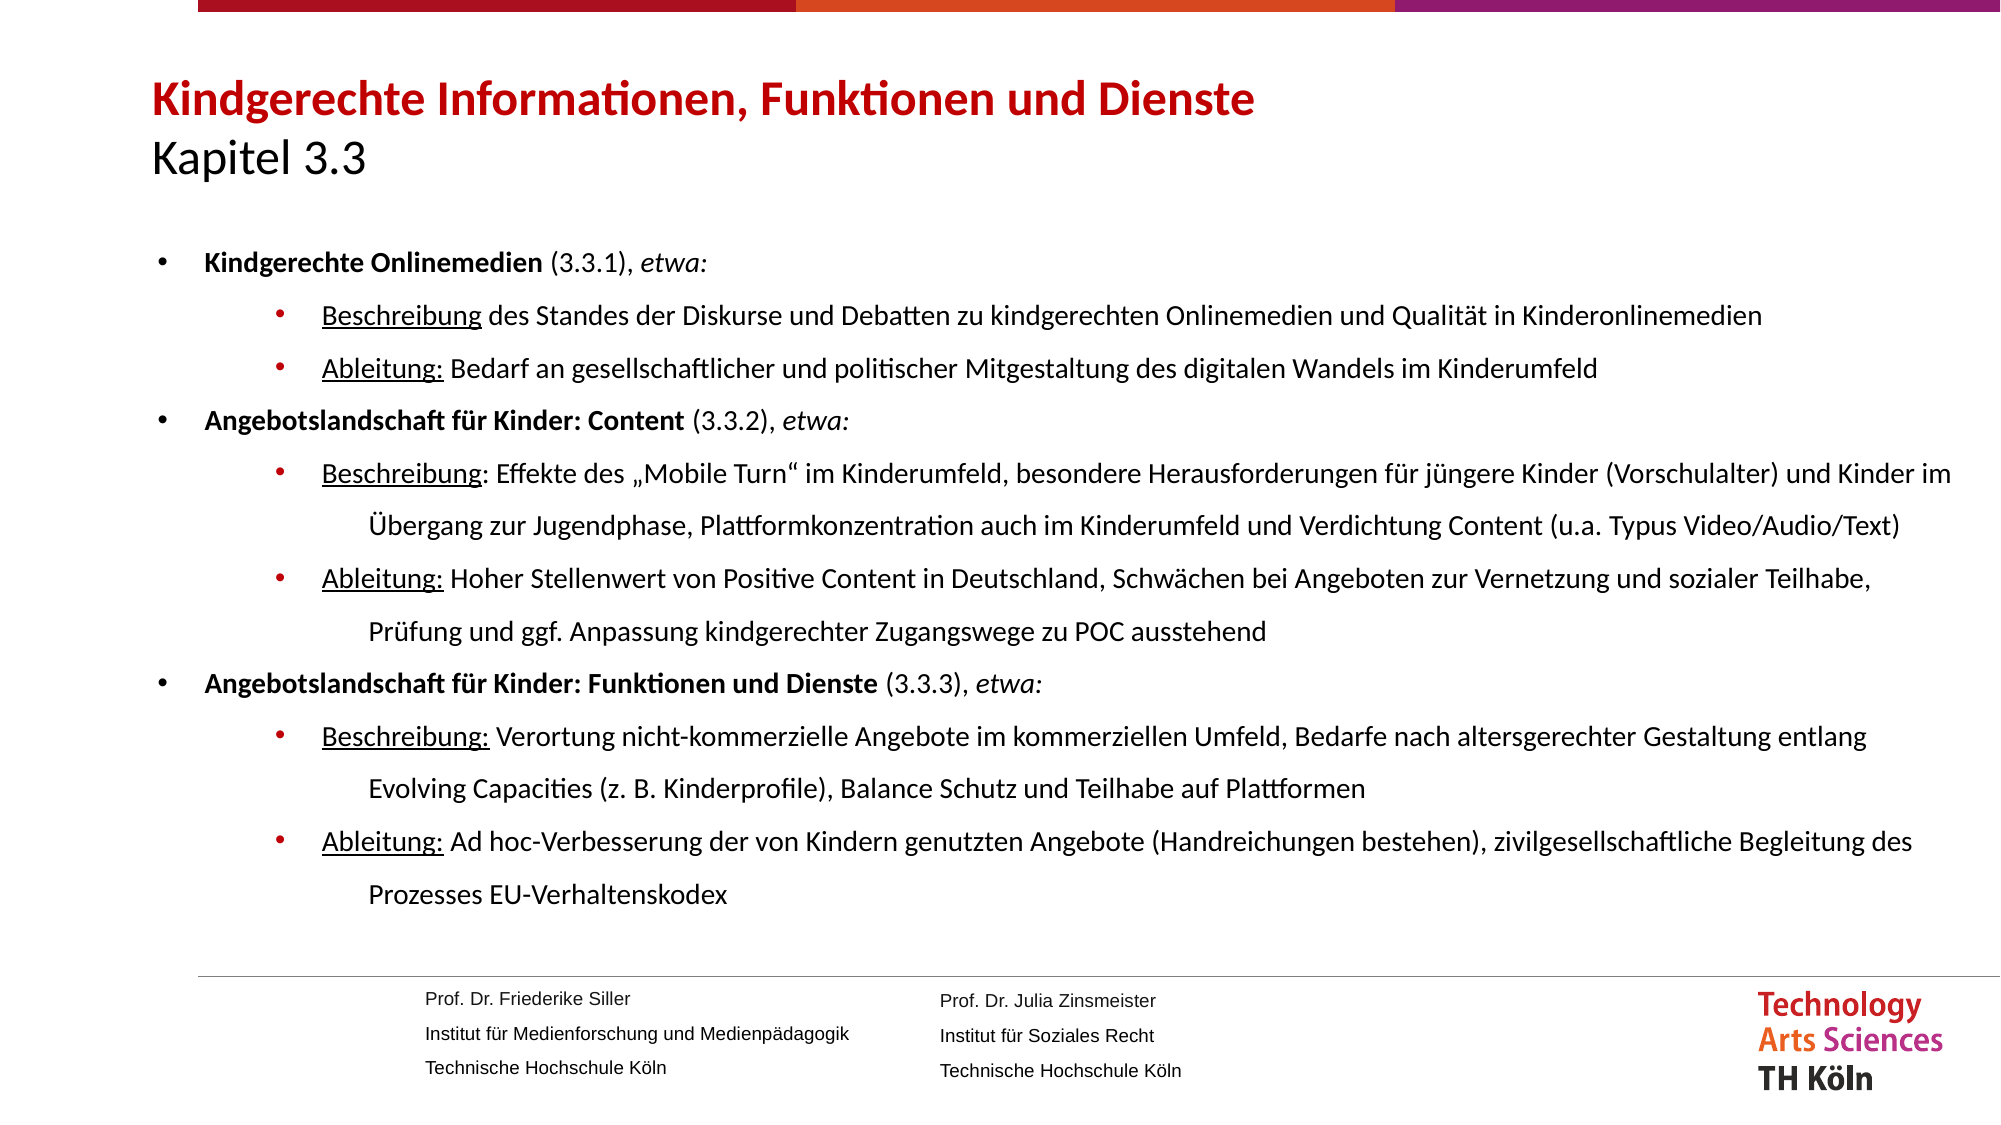

Kindgerechte Informationen, Funktionen und Dienste
Kapitel 3.3
# Kindgerechte Onlinemedien (3.3.1), etwa:
Beschreibung des Standes der Diskurse und Debatten zu kindgerechten Onlinemedien und Qualität in Kinderonlinemedien
Ableitung: Bedarf an gesellschaftlicher und politischer Mitgestaltung des digitalen Wandels im Kinderumfeld
Angebotslandschaft für Kinder: Content (3.3.2), etwa:
Beschreibung: Effekte des „Mobile Turn“ im Kinderumfeld, besondere Herausforderungen für jüngere Kinder (Vorschulalter) und Kinder im Übergang zur Jugendphase, Plattformkonzentration auch im Kinderumfeld und Verdichtung Content (u.a. Typus Video/Audio/Text)
Ableitung: Hoher Stellenwert von Positive Content in Deutschland, Schwächen bei Angeboten zur Vernetzung und sozialer Teilhabe, Prüfung und ggf. Anpassung kindgerechter Zugangswege zu POC ausstehend
Angebotslandschaft für Kinder: Funktionen und Dienste (3.3.3), etwa:
Beschreibung: Verortung nicht-kommerzielle Angebote im kommerziellen Umfeld, Bedarfe nach altersgerechter Gestaltung entlang Evolving Capacities (z. B. Kinderprofile), Balance Schutz und Teilhabe auf Plattformen
Ableitung: Ad hoc-Verbesserung der von Kindern genutzten Angebote (Handreichungen bestehen), zivilgesellschaftliche Begleitung des Prozesses EU-Verhaltenskodex